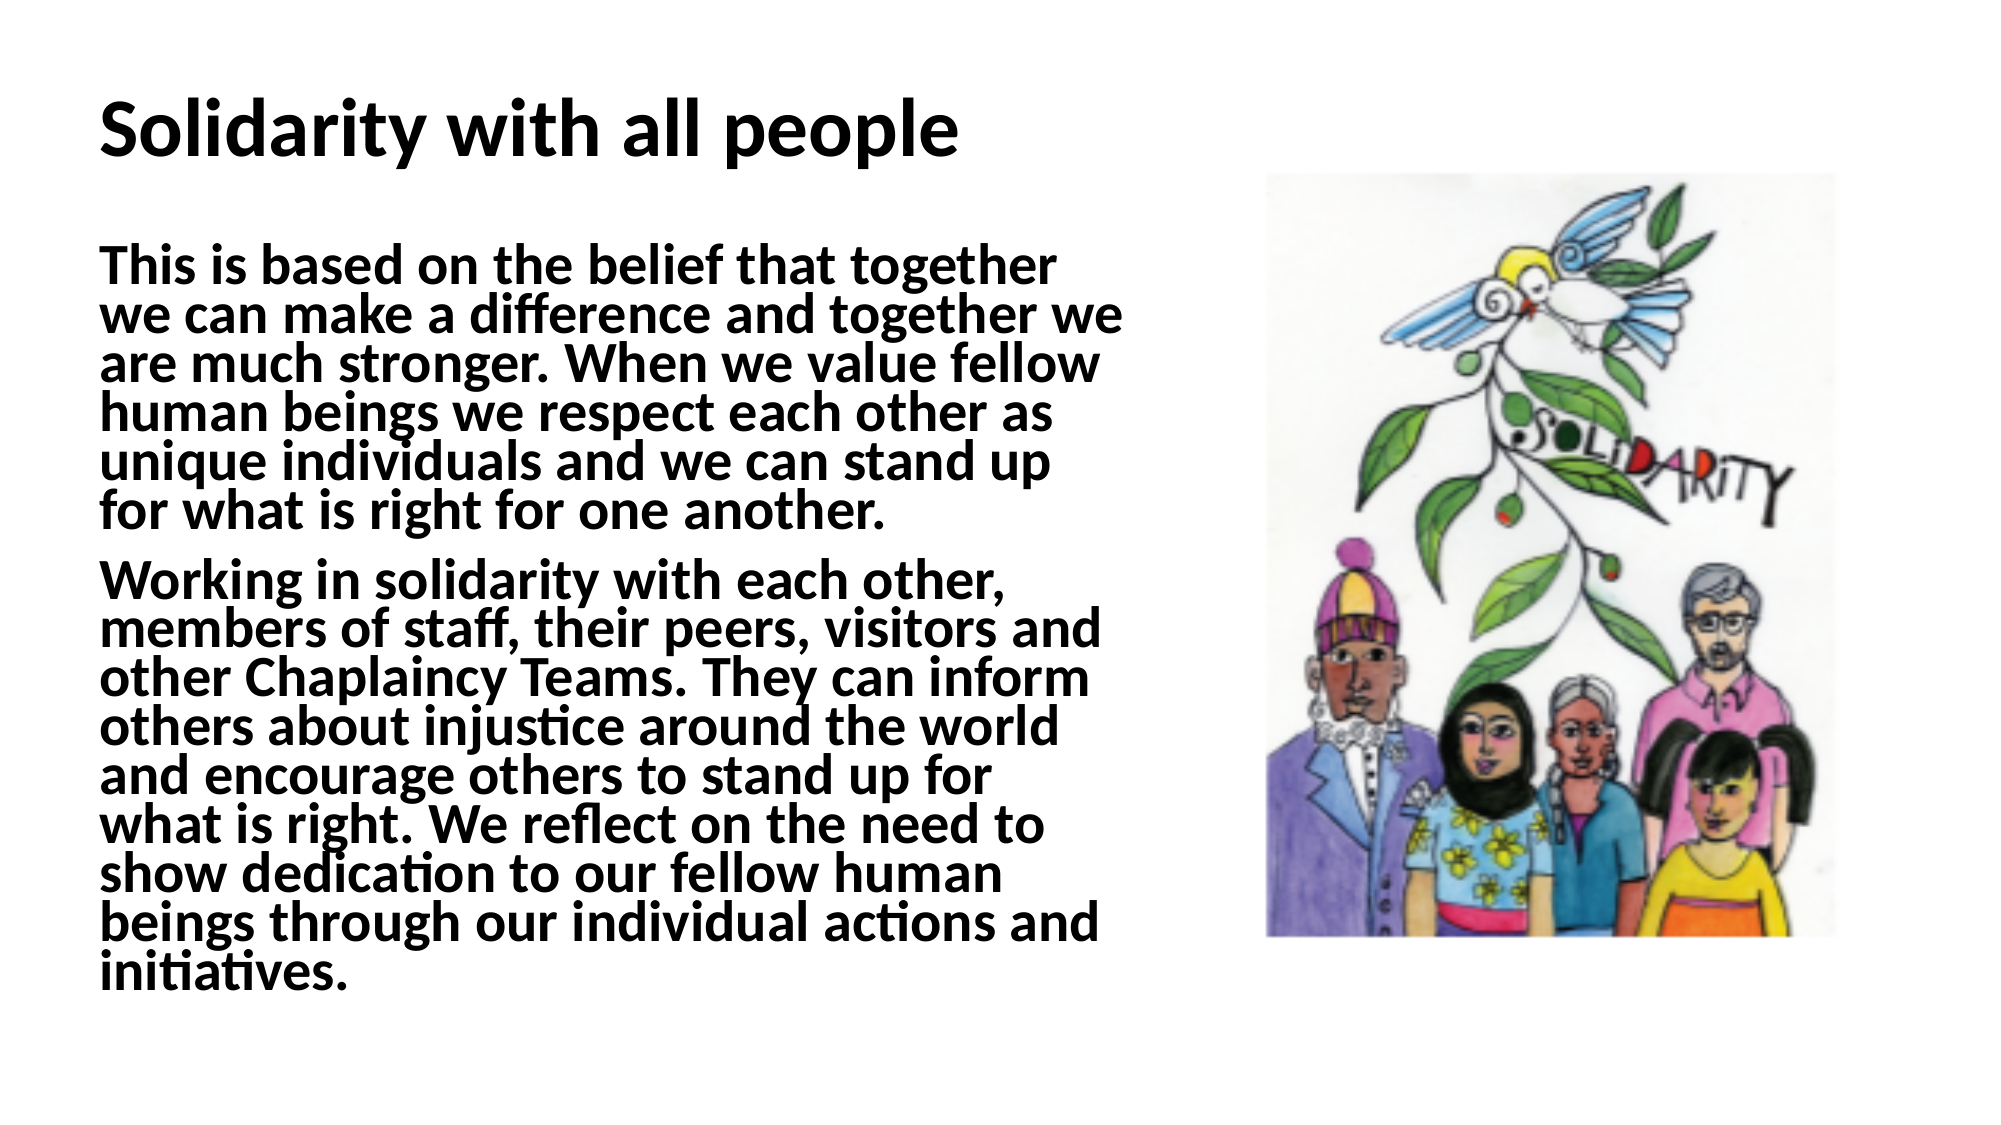

# Solidarity with all people
This is based on the belief that together we can make a difference and together we are much stronger. When we value fellow human beings we respect each other as unique individuals and we can stand up for what is right for one another.
Working in solidarity with each other, members of staff, their peers, visitors and other Chaplaincy Teams. They can inform others about injustice around the world and encourage others to stand up for what is right. We reflect on the need to show dedication to our fellow human beings through our individual actions and initiatives.